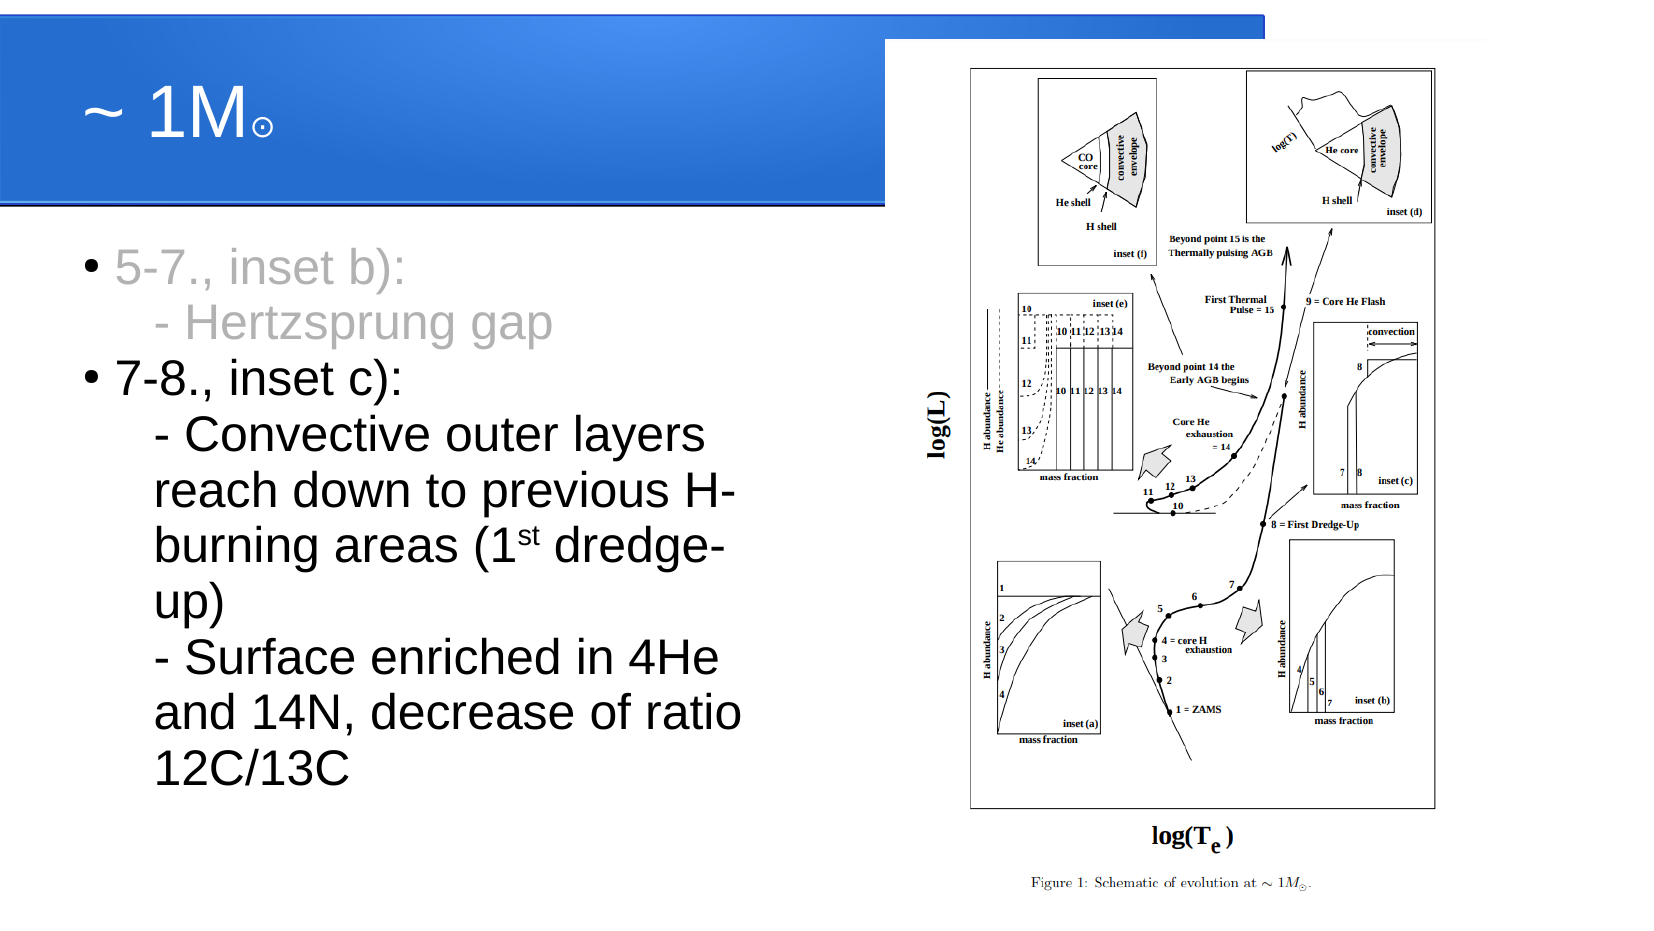

# ~ 1M⊙
 5-7., inset b):
- Hertzsprung gap
 7-8., inset c):
- Convective outer layers reach down to previous H-burning areas (1st dredge-up)
- Surface enriched in 4He and 14N, decrease of ratio 12C/13C